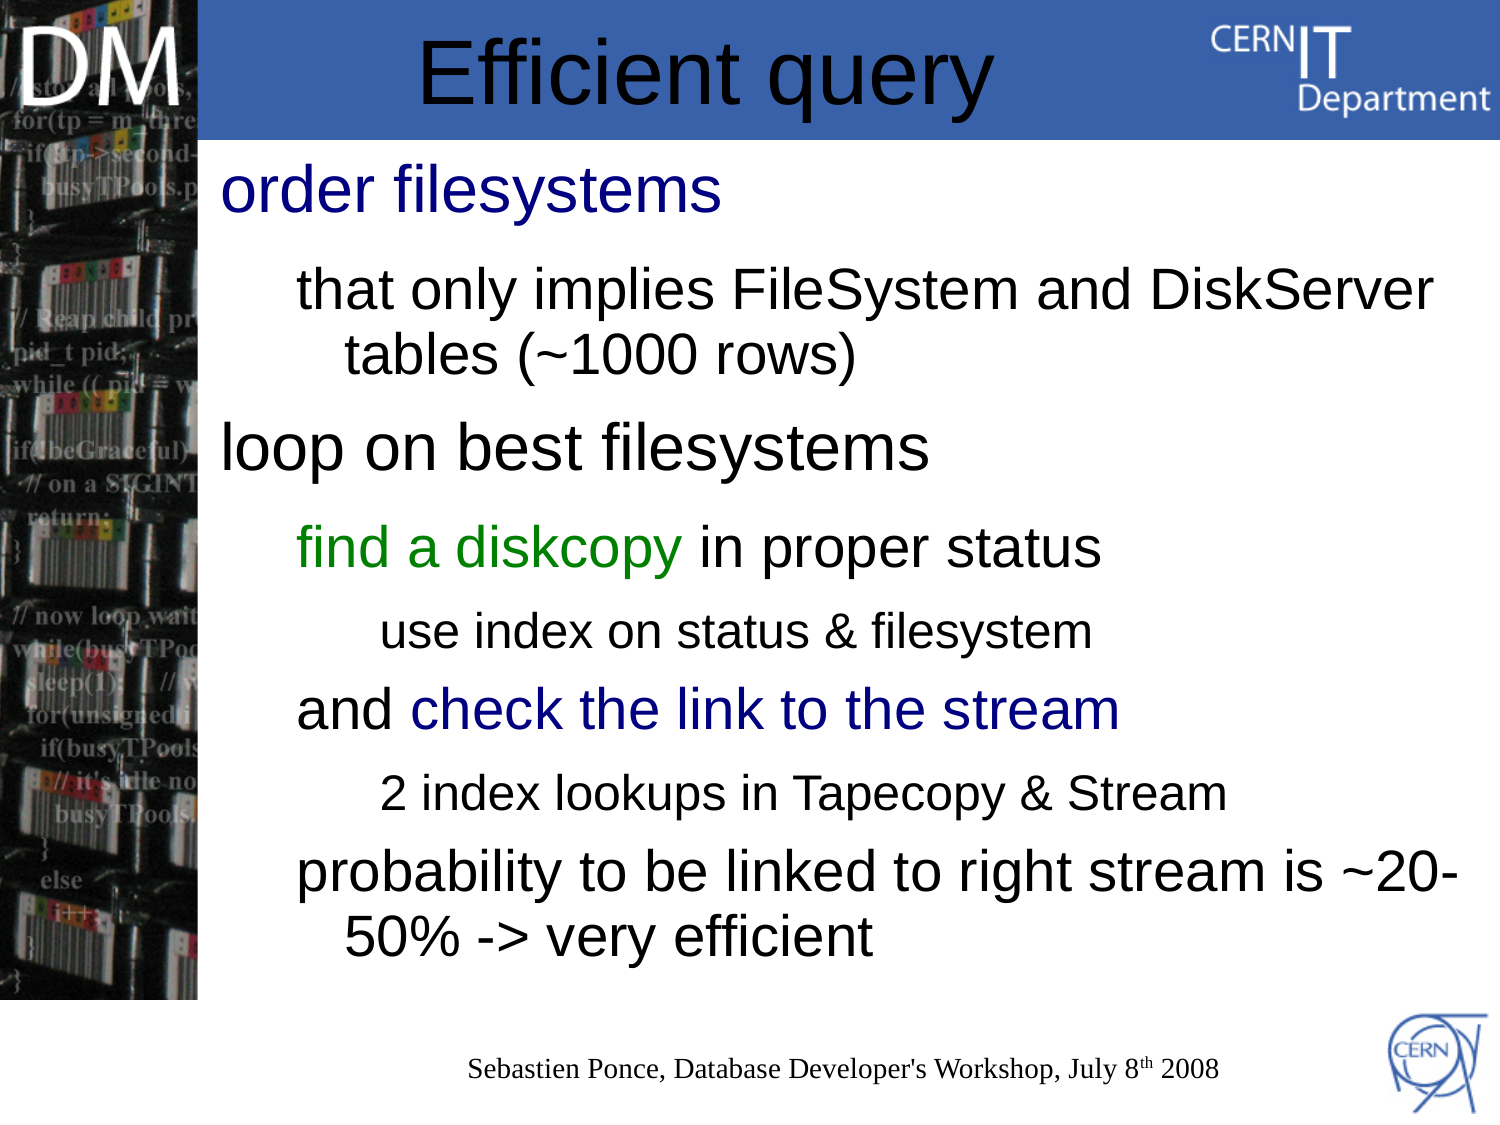

# Efficient query
order filesystems
that only implies FileSystem and DiskServer tables (~1000 rows)
loop on best filesystems
find a diskcopy in proper status
use index on status & filesystem
and check the link to the stream
2 index lookups in Tapecopy & Stream
probability to be linked to right stream is ~20-50% -> very efficient